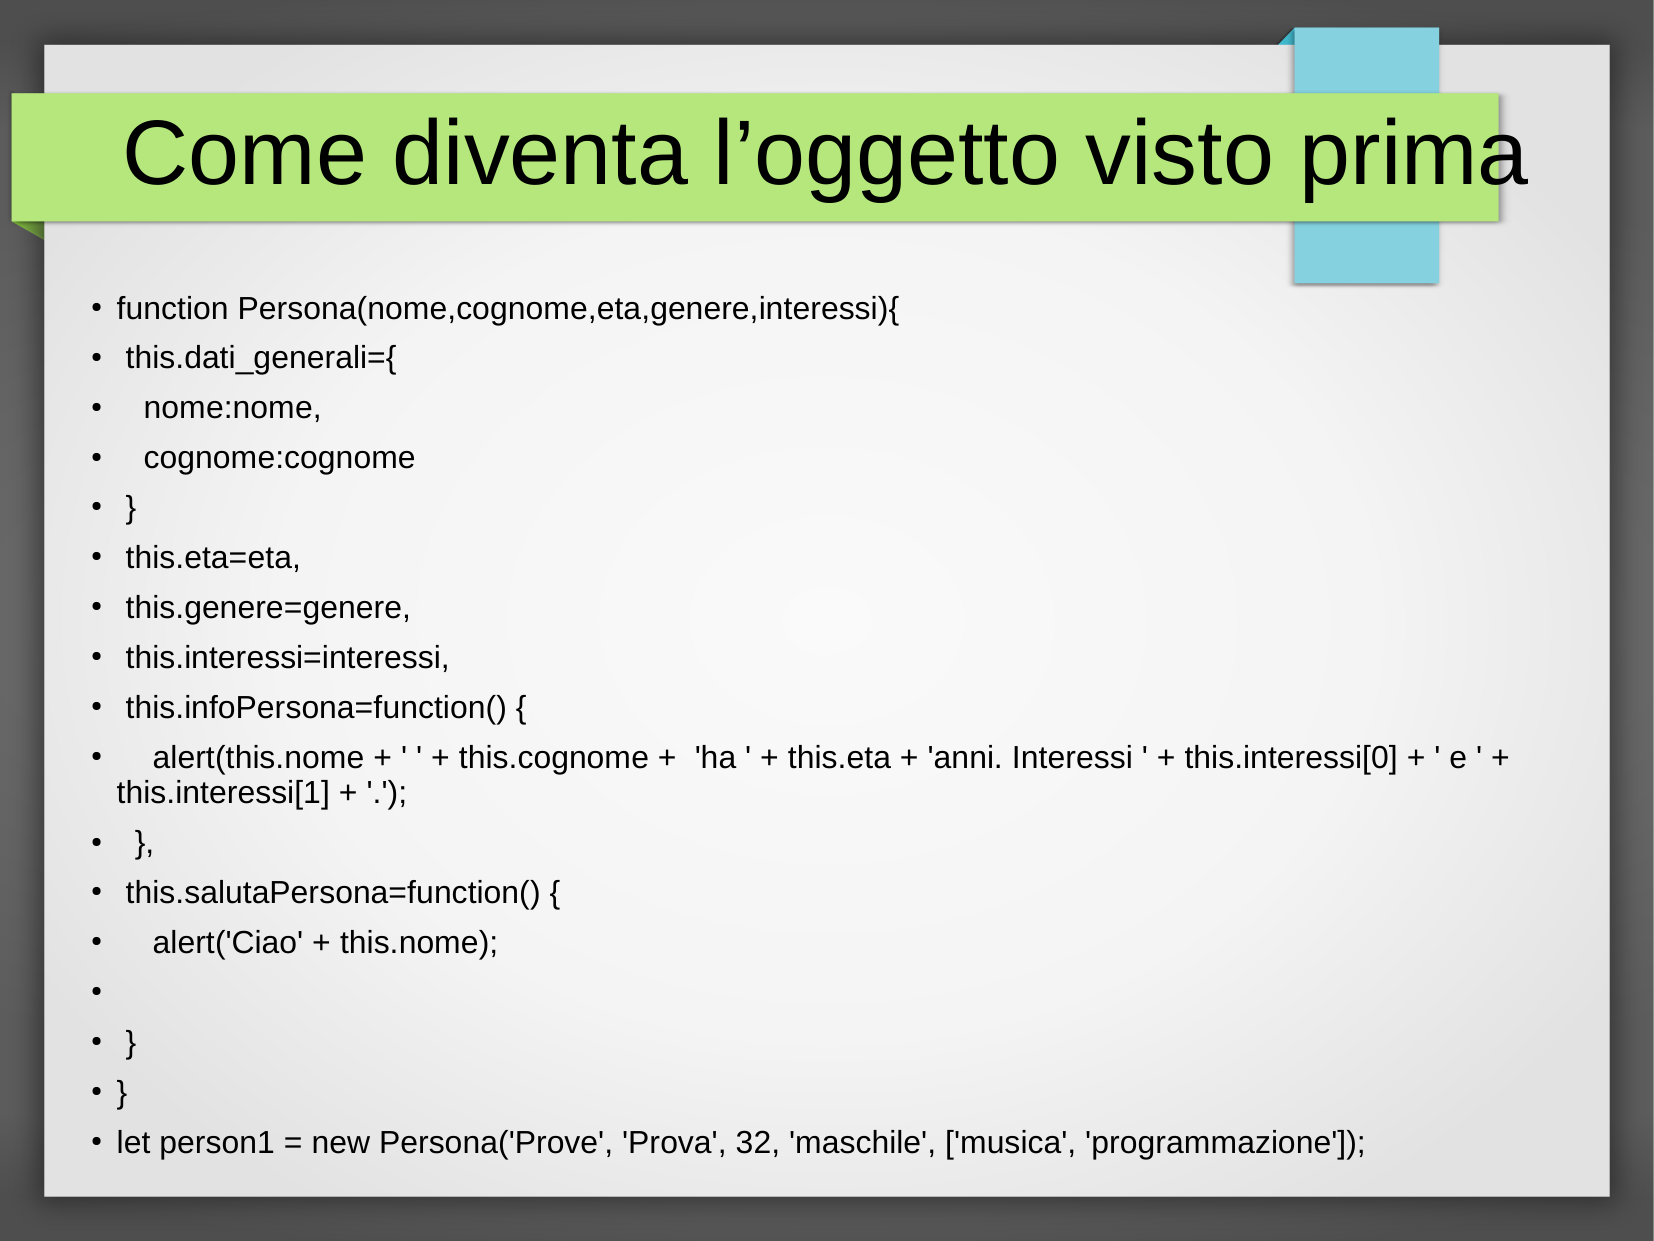

# Come diventa l’oggetto visto prima
function Persona(nome,cognome,eta,genere,interessi){
 this.dati_generali={
 nome:nome,
 cognome:cognome
 }
 this.eta=eta,
 this.genere=genere,
 this.interessi=interessi,
 this.infoPersona=function() {
 alert(this.nome + ' ' + this.cognome + 'ha ' + this.eta + 'anni. Interessi ' + this.interessi[0] + ' e ' + this.interessi[1] + '.');
 },
 this.salutaPersona=function() {
 alert('Ciao' + this.nome);
 }
}
let person1 = new Persona('Prove', 'Prova', 32, 'maschile', ['musica', 'programmazione']);